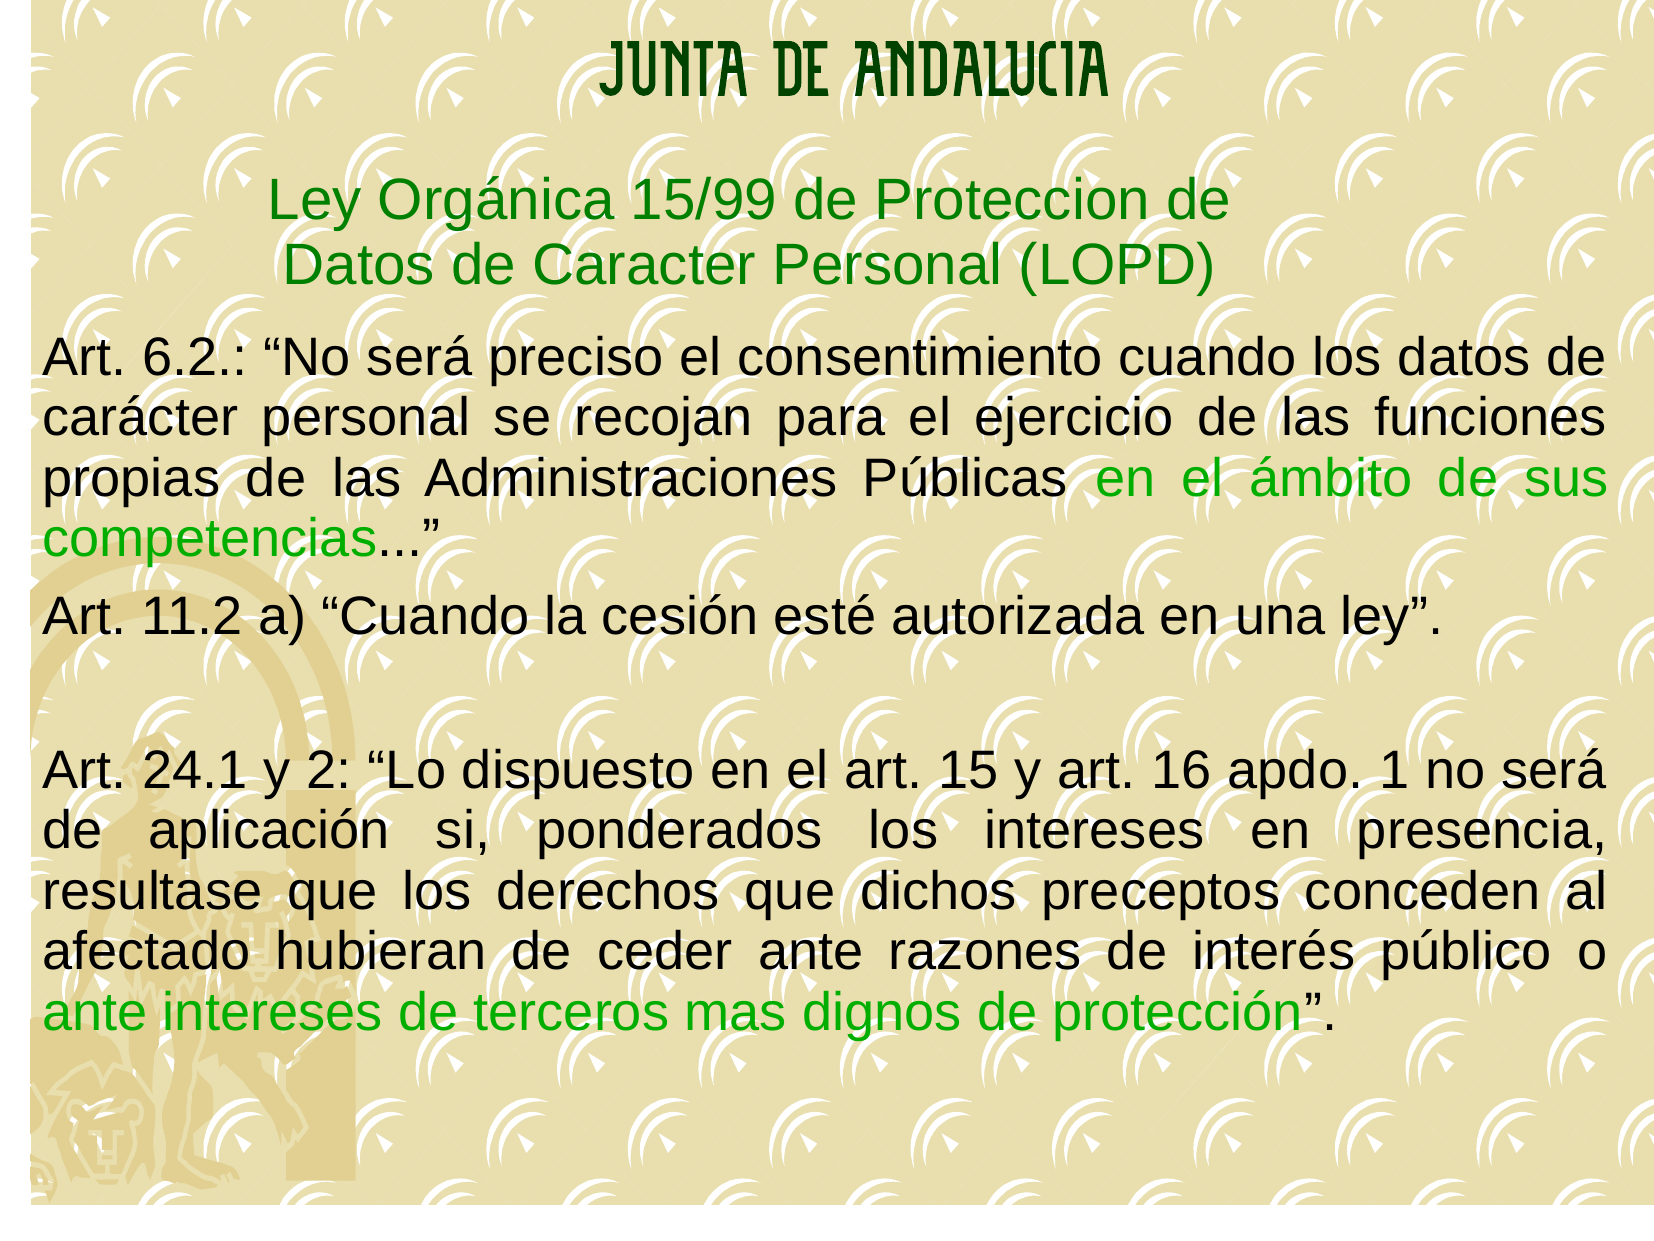

Ley Orgánica 15/99 de Proteccion de Datos de Caracter Personal (LOPD)
#
Art. 6.2.: “No será preciso el consentimiento cuando los datos de carácter personal se recojan para el ejercicio de las funciones propias de las Administraciones Públicas en el ámbito de sus competencias...”
Art. 11.2 a) “Cuando la cesión esté autorizada en una ley”.
Art. 24.1 y 2: “Lo dispuesto en el art. 15 y art. 16 apdo. 1 no será de aplicación si, ponderados los intereses en presencia, resultase que los derechos que dichos preceptos conceden al afectado hubieran de ceder ante razones de interés público o ante intereses de terceros mas dignos de protección”.